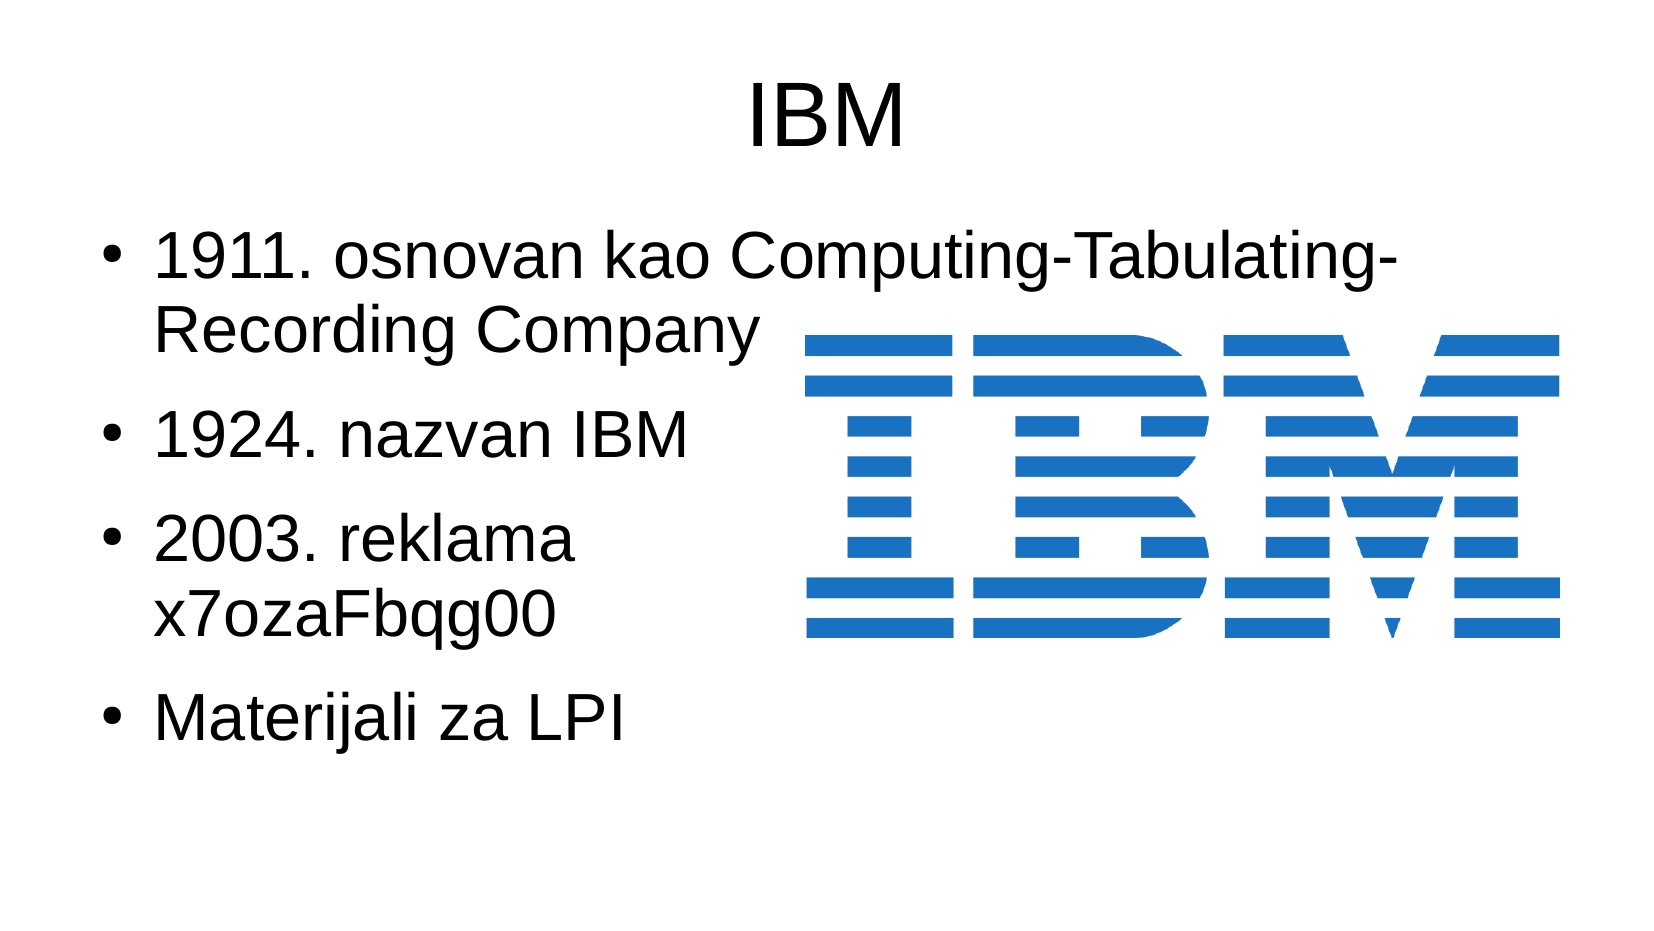

# IBM
1911. osnovan kao Computing-Tabulating-Recording Company
1924. nazvan IBM
2003. reklama
x7ozaFbqg00
Materijali za LPI